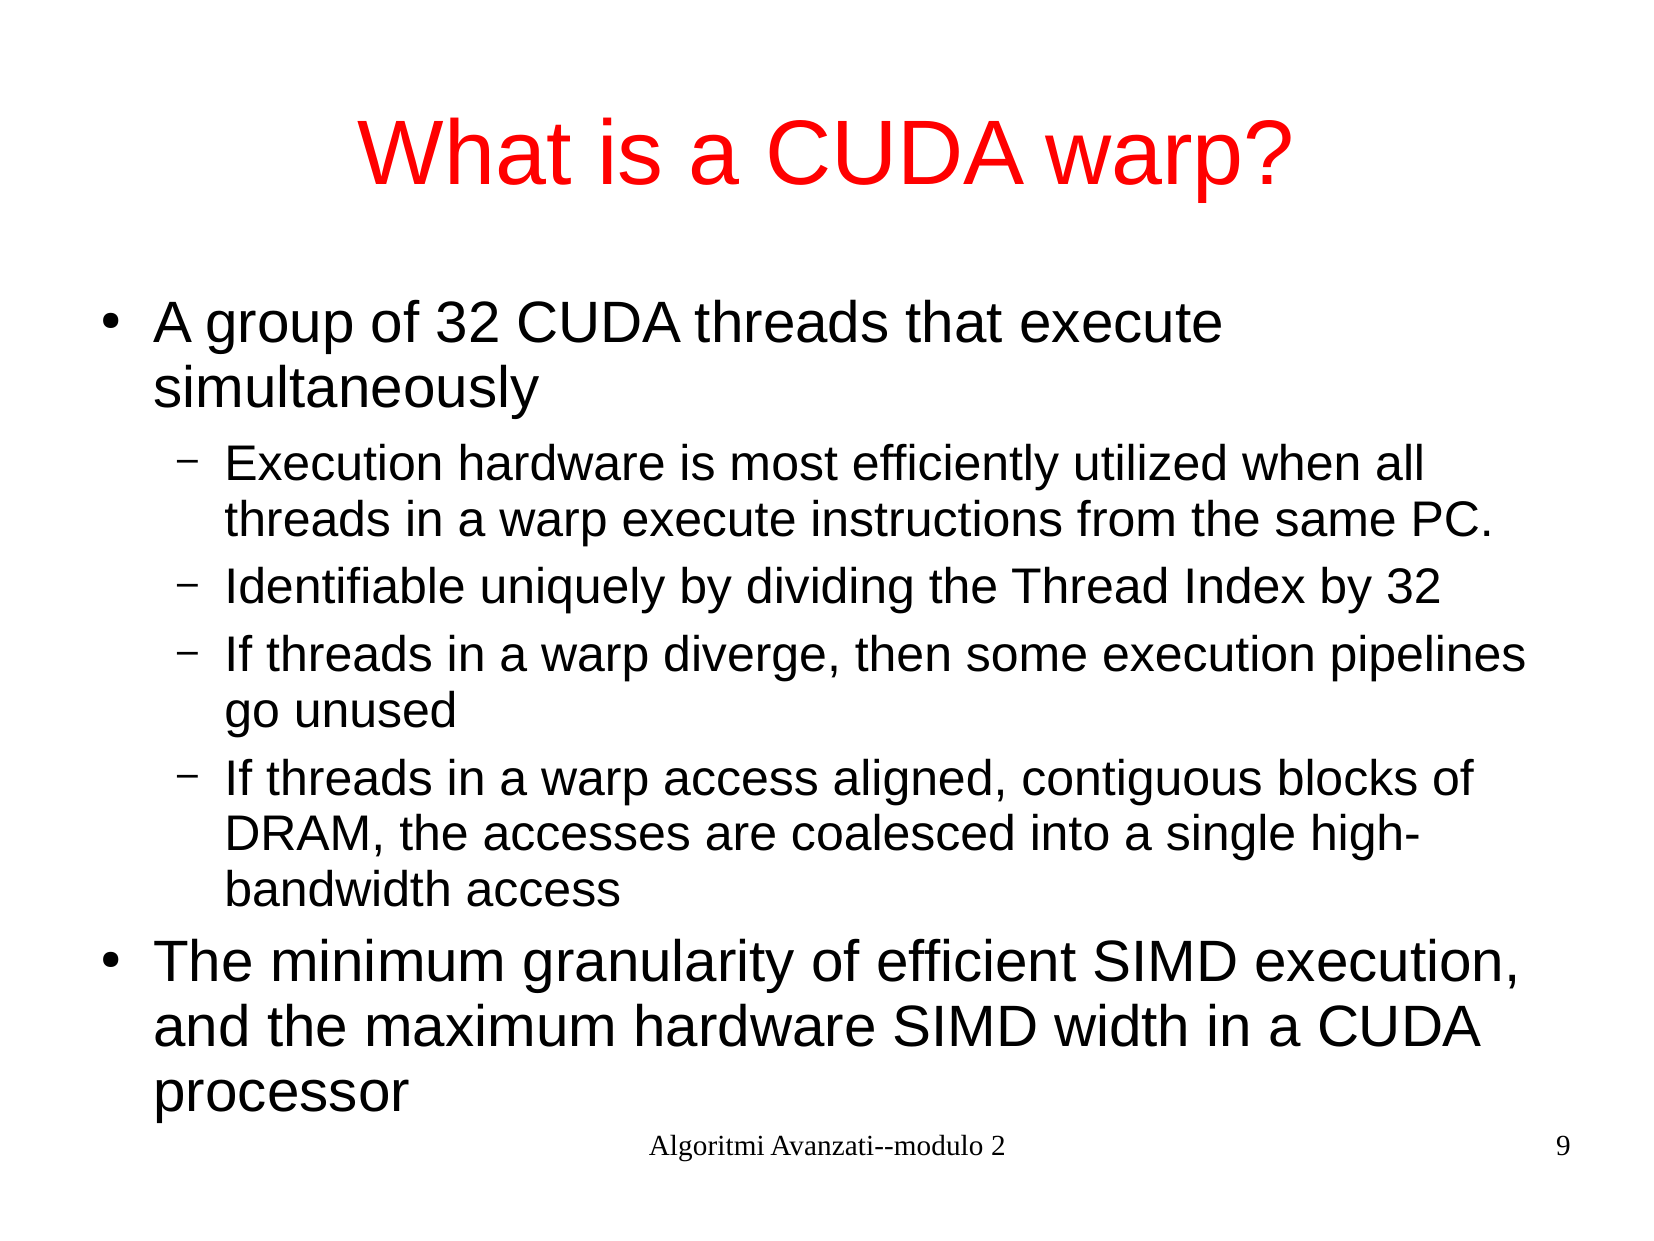

# What is a CUDA warp?
A group of 32 CUDA threads that execute simultaneously
Execution hardware is most efficiently utilized when all threads in a warp execute instructions from the same PC.
Identifiable uniquely by dividing the Thread Index by 32
If threads in a warp diverge, then some execution pipelines go unused
If threads in a warp access aligned, contiguous blocks of DRAM, the accesses are coalesced into a single high-bandwidth access
The minimum granularity of efficient SIMD execution, and the maximum hardware SIMD width in a CUDA processor
Algoritmi Avanzati--modulo 2
9